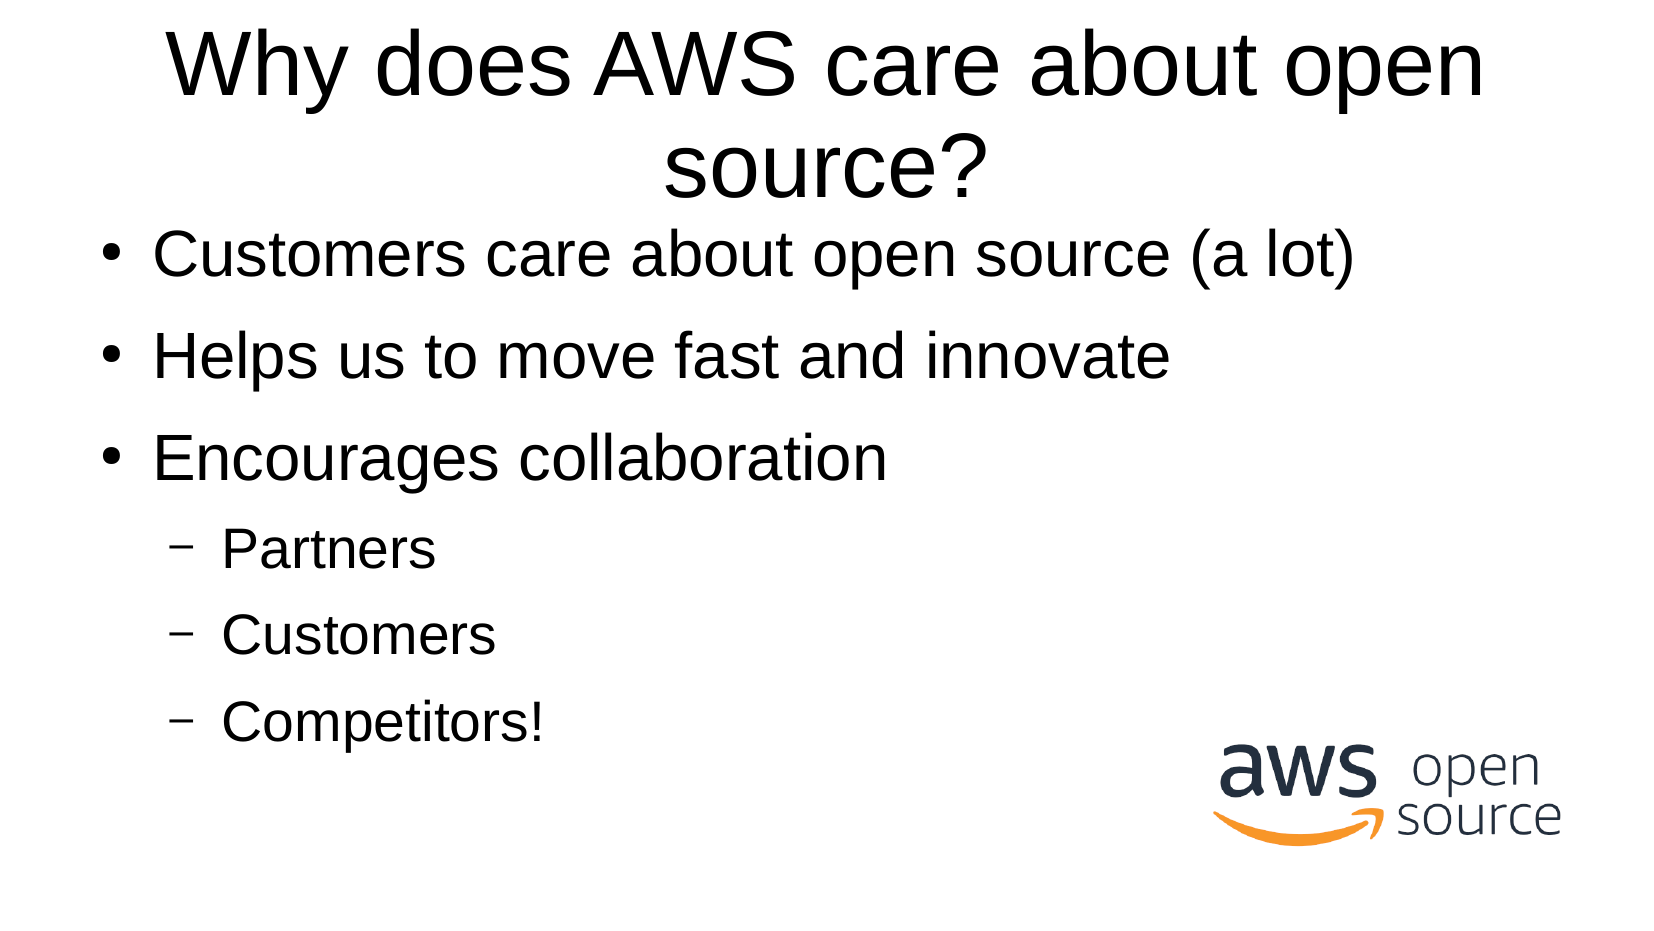

# Why does AWS care about open source?
Customers care about open source (a lot)
Helps us to move fast and innovate
Encourages collaboration
Partners
Customers
Competitors!